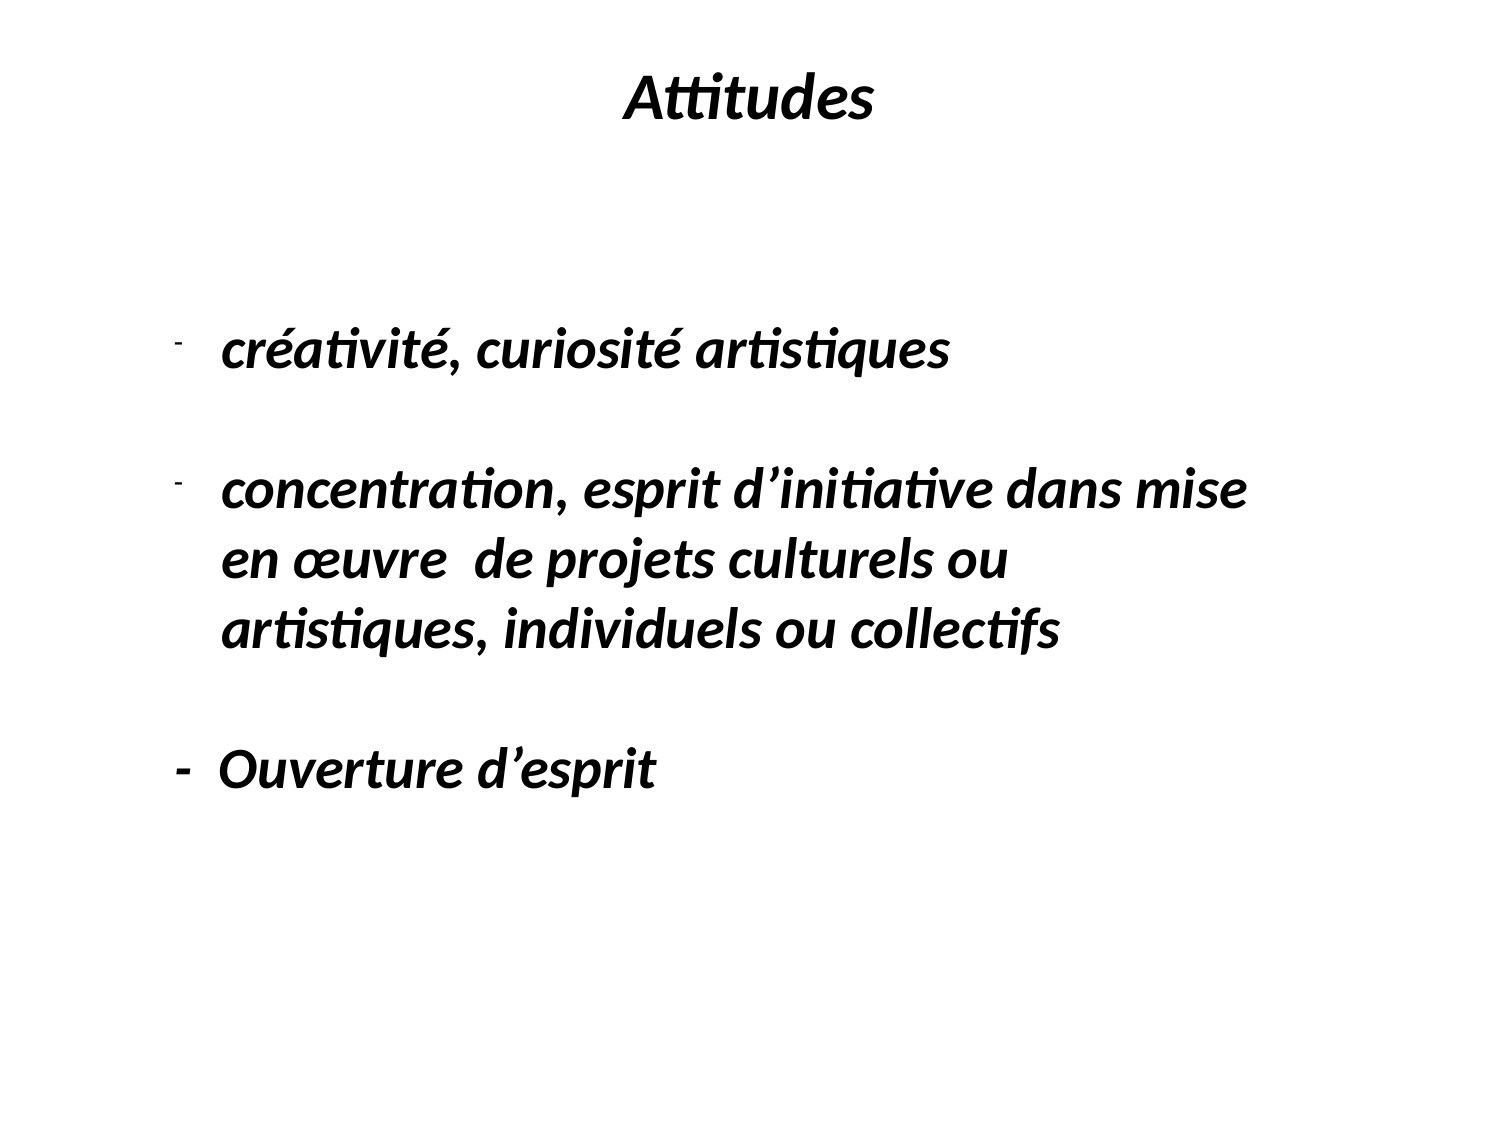

# Attitudes
créativité, curiosité artistiques
concentration, esprit d’initiative dans mise en œuvre de projets culturels ou artistiques, individuels ou collectifs
- Ouverture d’esprit